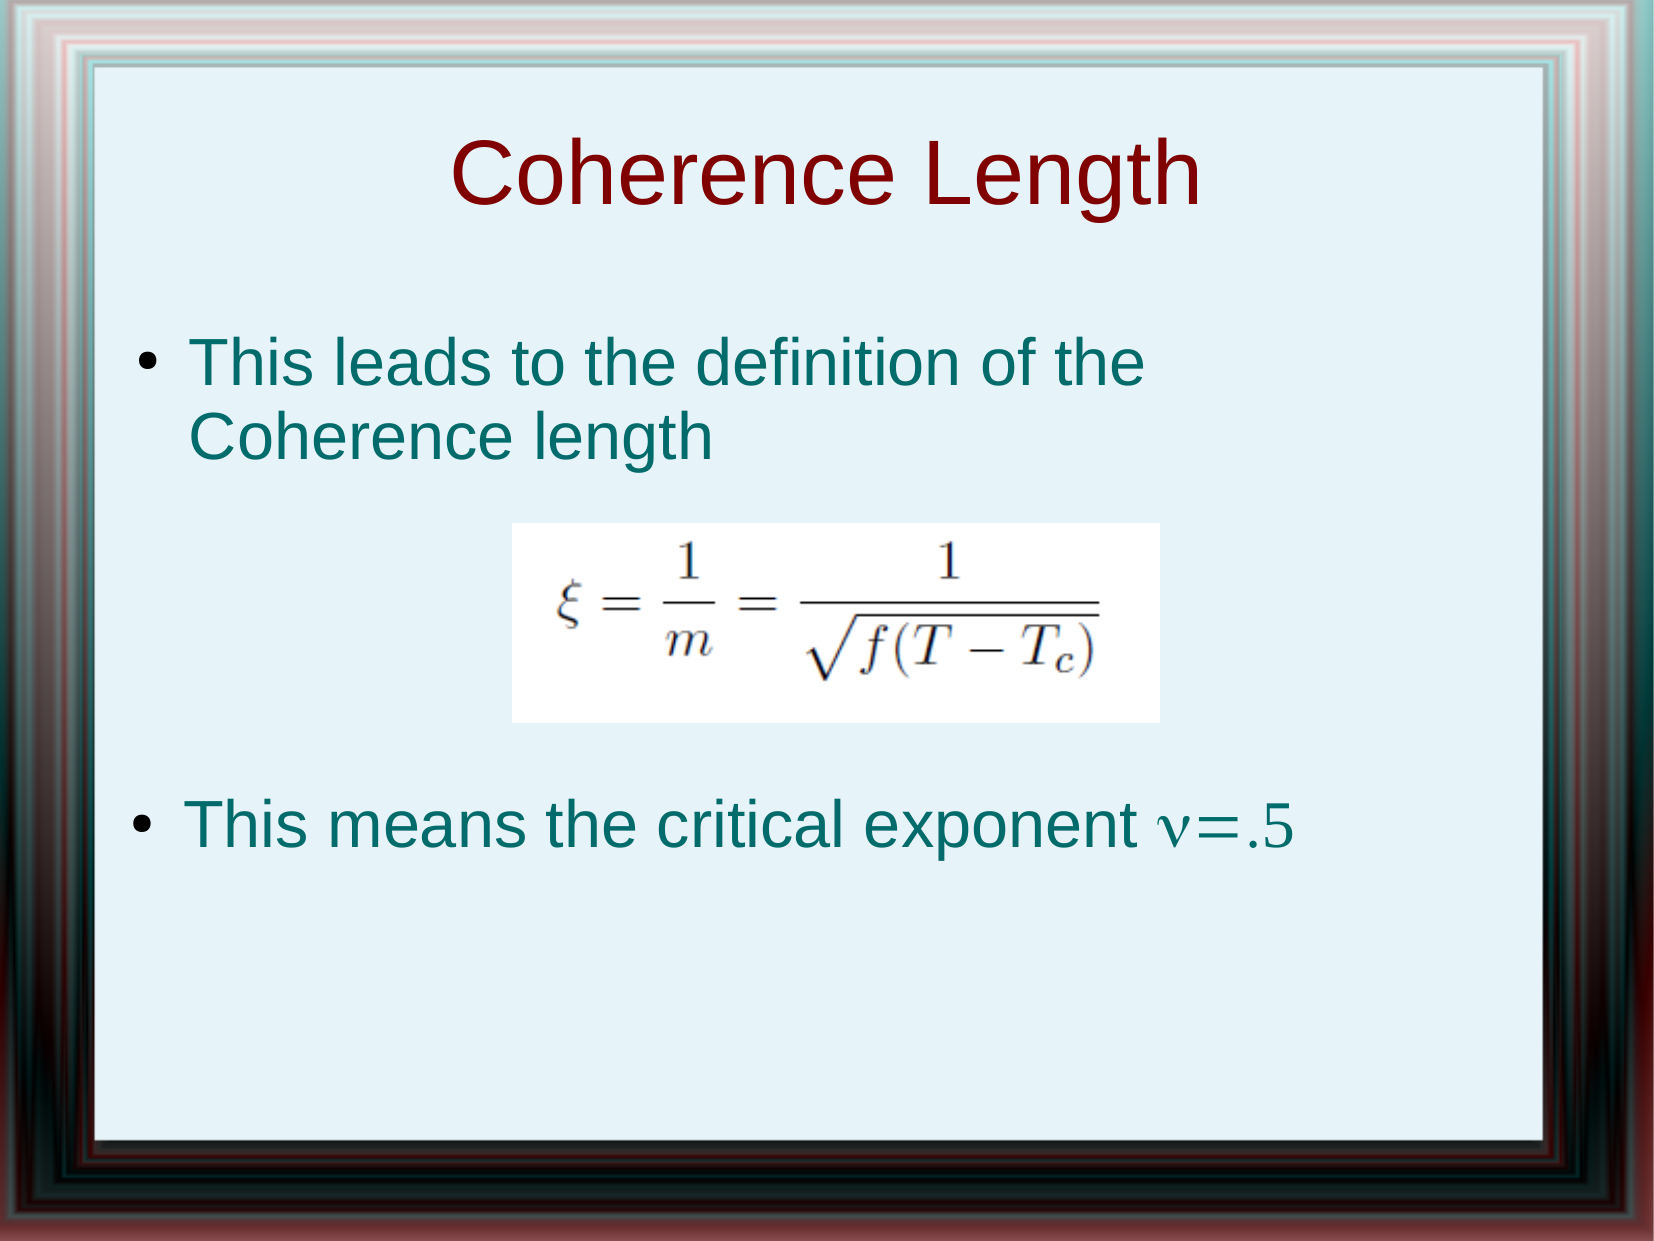

# Coherence Length
This leads to the definition of the Coherence length
This means the critical exponent n=.5